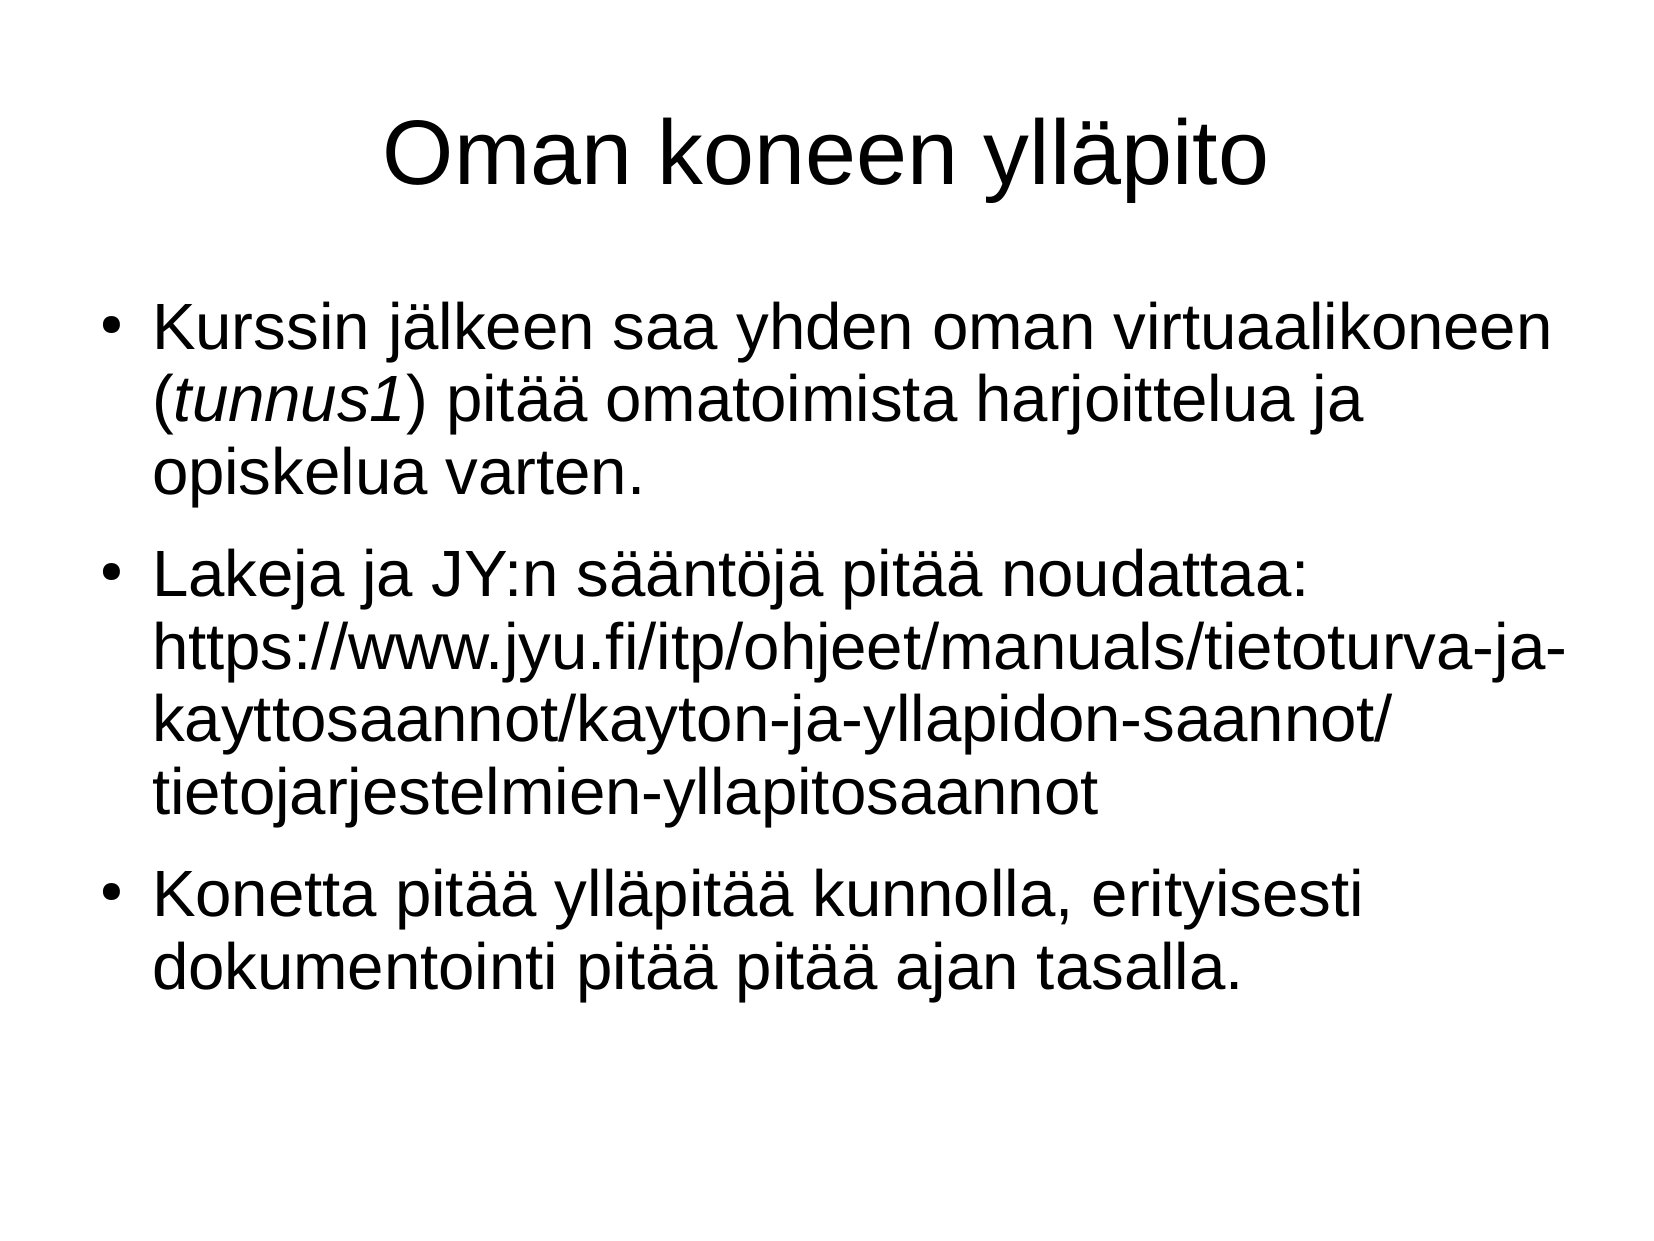

# Oman koneen ylläpito
Kurssin jälkeen saa yhden oman virtuaalikoneen (tunnus1) pitää omatoimista harjoittelua ja opiskelua varten.
Lakeja ja JY:n sääntöjä pitää noudattaa: https://www.jyu.fi/itp/ohjeet/manuals/tietoturva-ja-kayttosaannot/kayton-ja-yllapidon-saannot/tietojarjestelmien-yllapitosaannot
Konetta pitää ylläpitää kunnolla, erityisesti dokumentointi pitää pitää ajan tasalla.